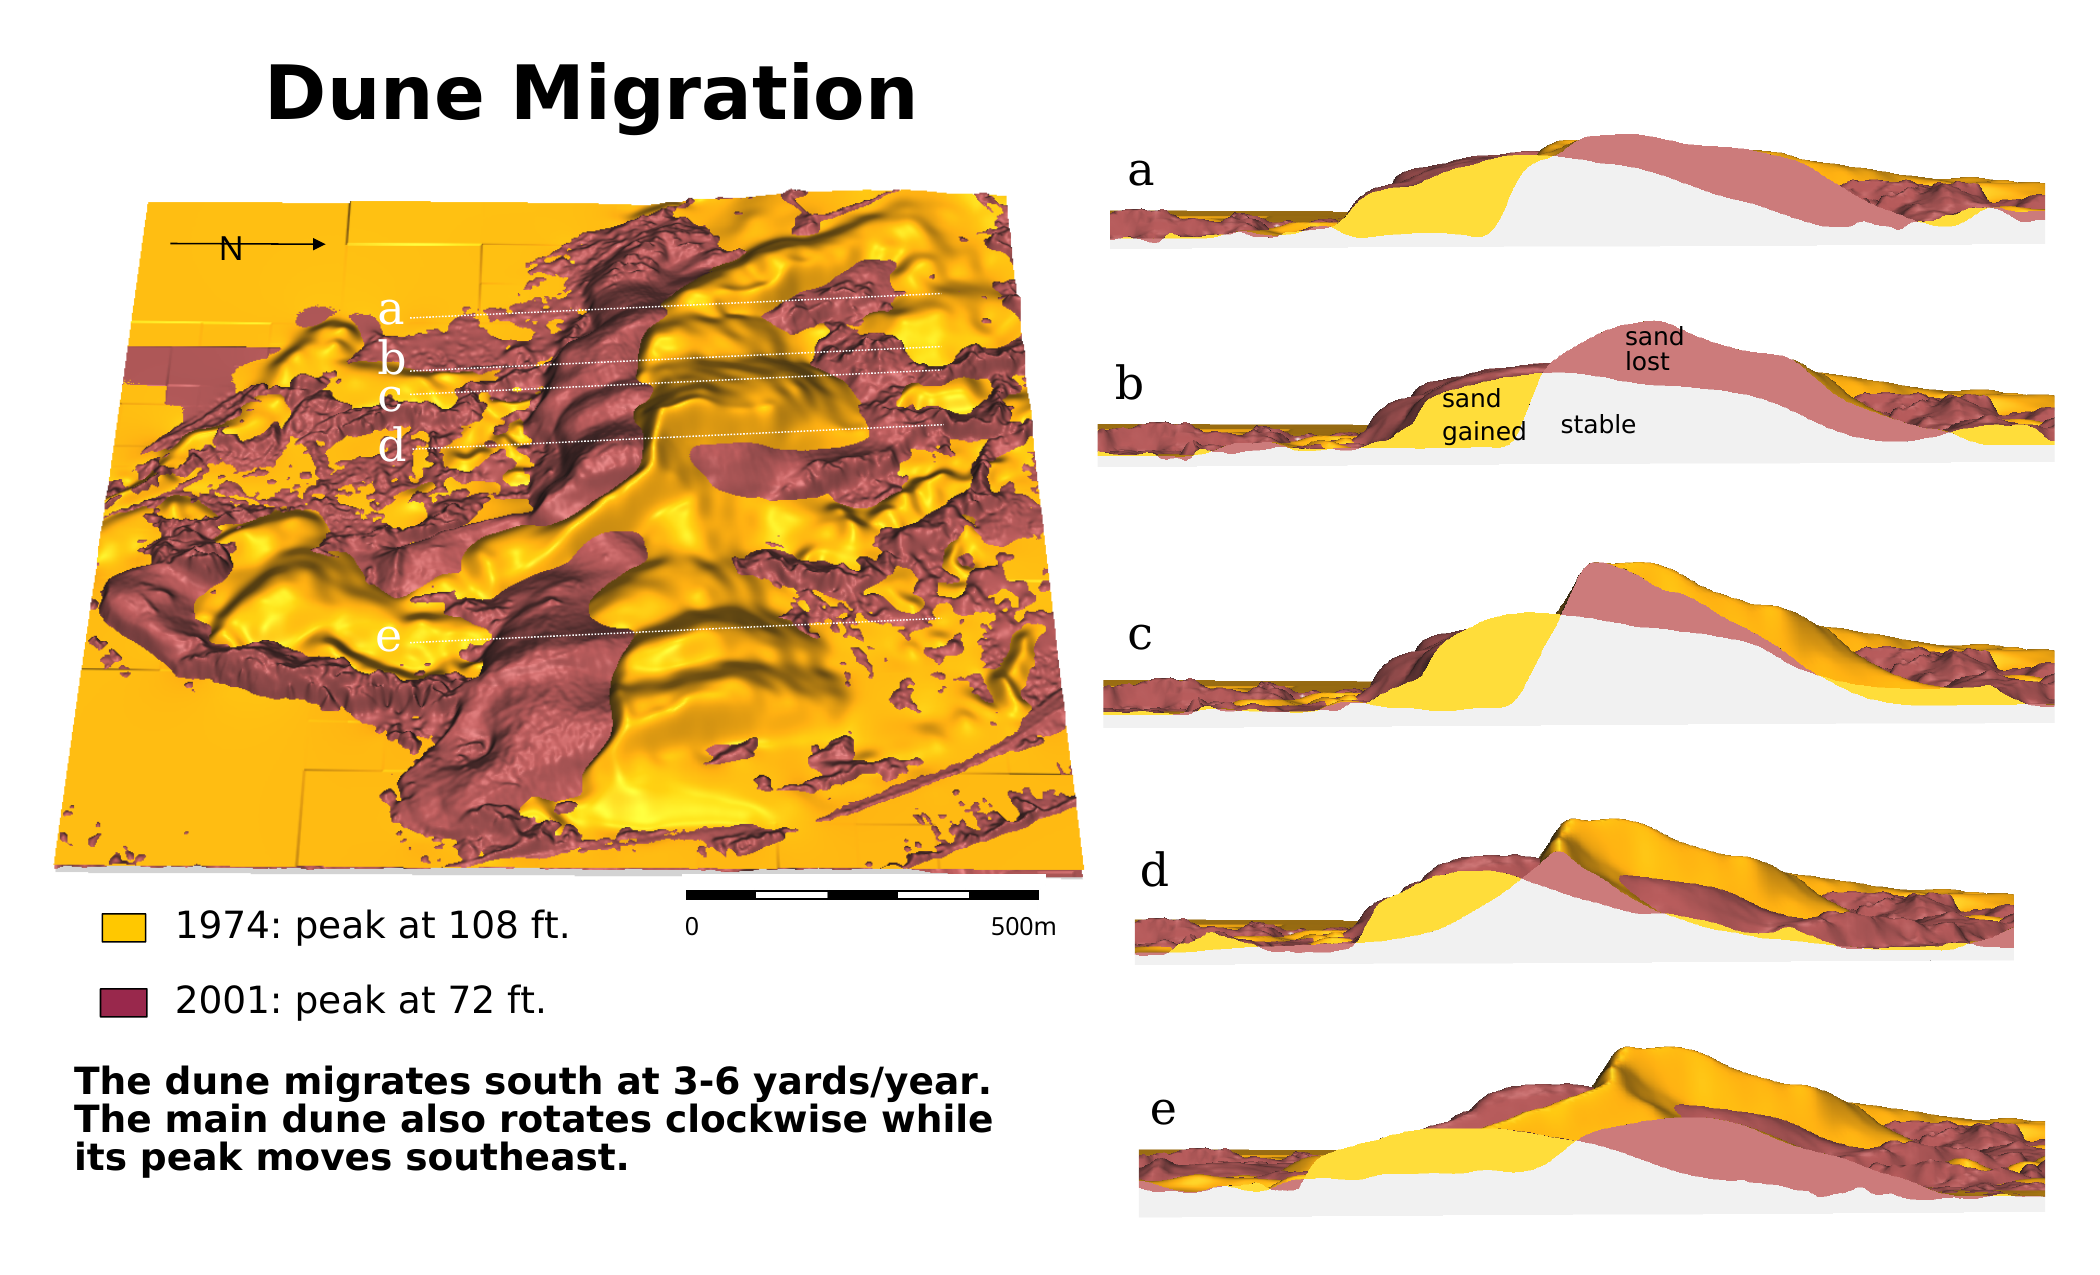

Dune Migration
a
N
a
b
sand
lost
b
c
sand
gained
d
stable
c
e
d
1974: peak at 108 ft.
2001: peak at 72 ft.
0 500m
The dune migrates south at 3-6 yards/year. The main dune also rotates clockwise while its peak moves southeast.
e